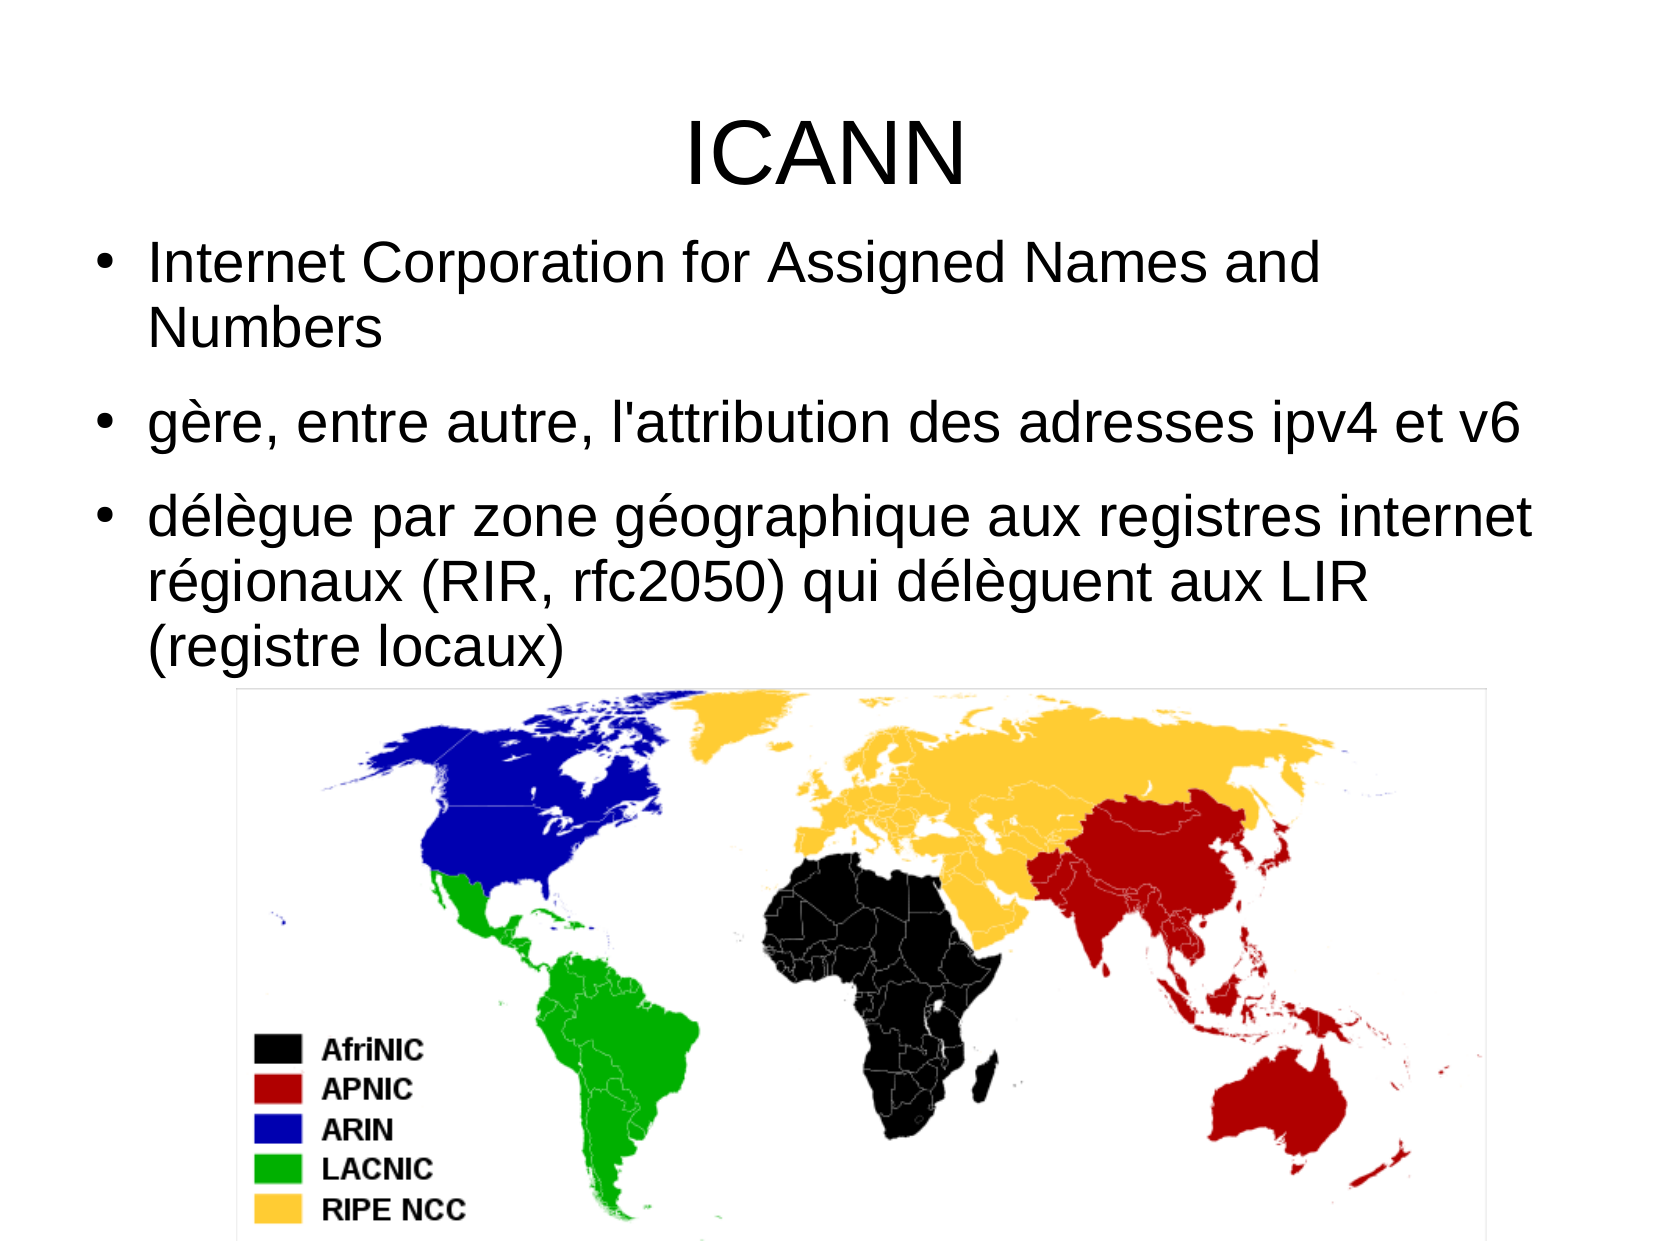

# ICANN
Internet Corporation for Assigned Names and Numbers
gère, entre autre, l'attribution des adresses ipv4 et v6
délègue par zone géographique aux registres internet régionaux (RIR, rfc2050) qui délèguent aux LIR (registre locaux)